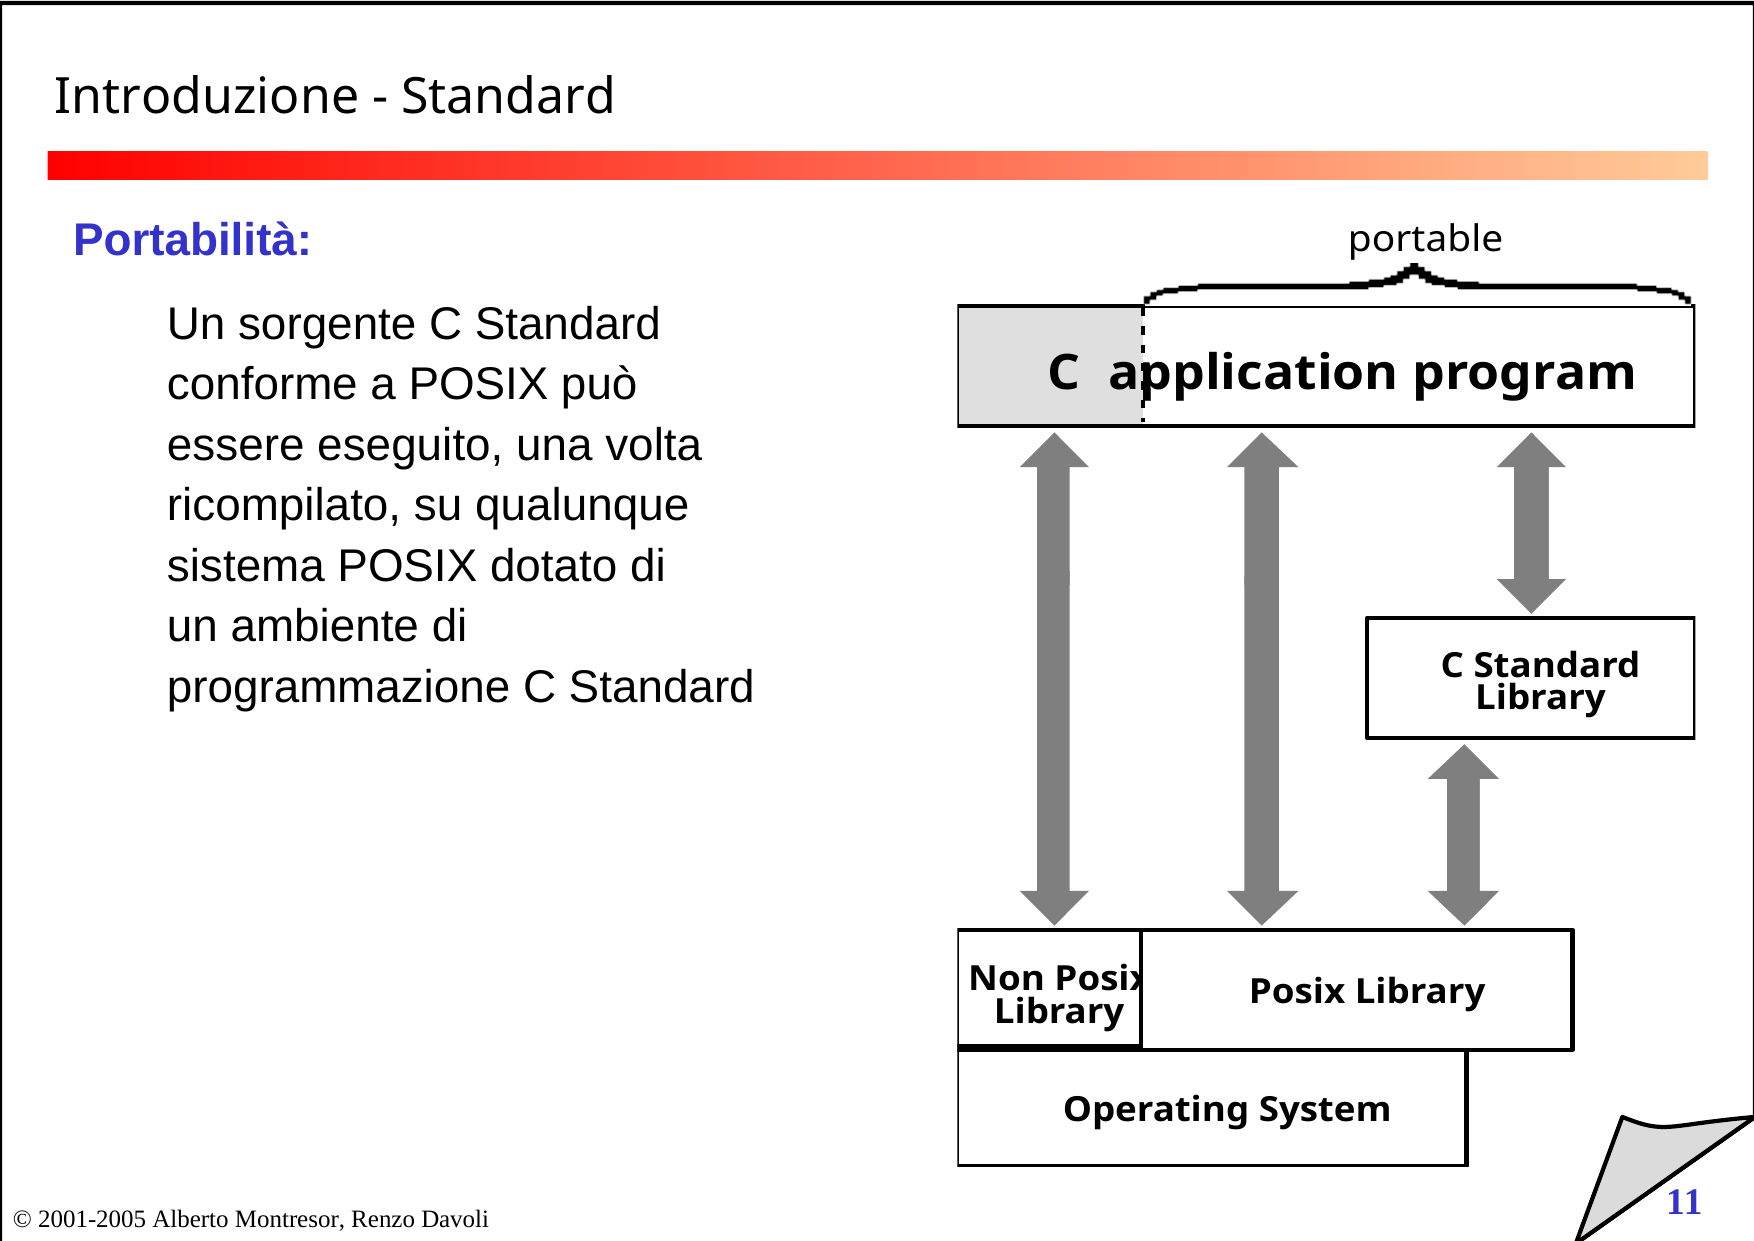

# Introduzione - Standard
Portabilità:
Un sorgente C Standard
conforme a POSIX può
essere eseguito, una volta
ricompilato, su qualunque
sistema POSIX dotato di
un ambiente di
programmazione C Standard